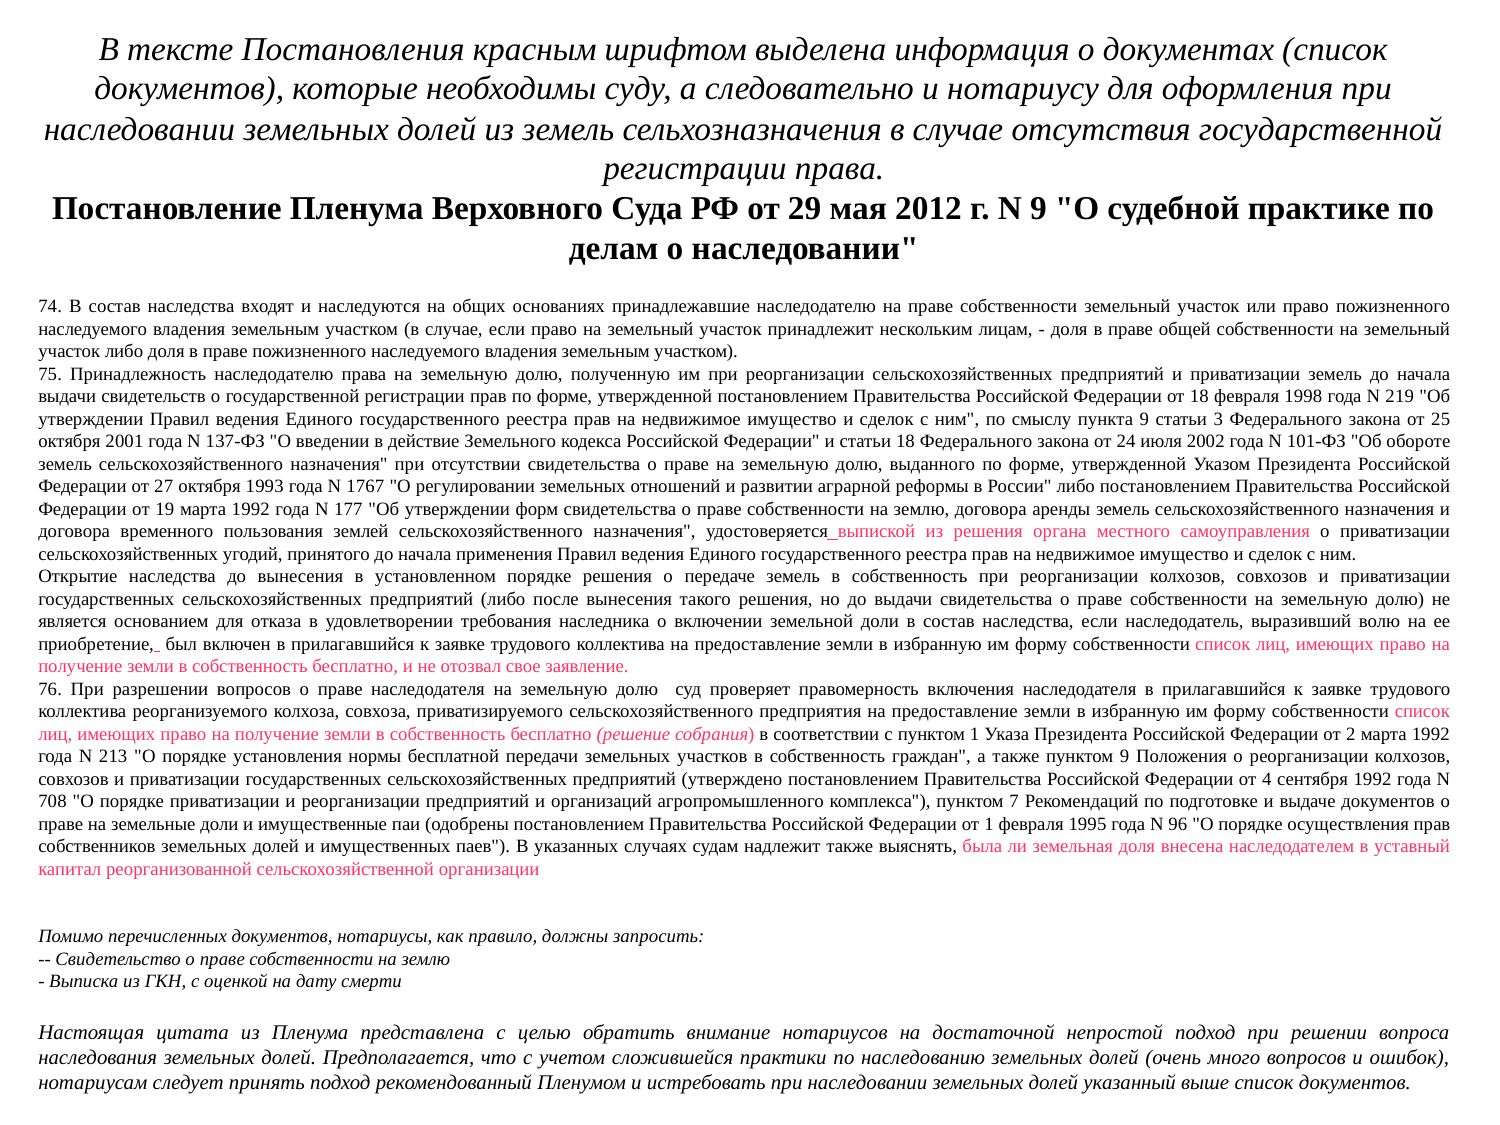

В тексте Постановления красным шрифтом выделена информация о документах (список документов), которые необходимы суду, а следовательно и нотариусу для оформления при наследовании земельных долей из земель сельхозназначения в случае отсутствия государственной регистрации права.
Постановление Пленума Верховного Суда РФ от 29 мая 2012 г. N 9 "О судебной практике по делам о наследовании"
74. В состав наследства входят и наследуются на общих основаниях принадлежавшие наследодателю на праве собственности земельный участок или право пожизненного наследуемого владения земельным участком (в случае, если право на земельный участок принадлежит нескольким лицам, - доля в праве общей собственности на земельный участок либо доля в праве пожизненного наследуемого владения земельным участком).
75. Принадлежность наследодателю права на земельную долю, полученную им при реорганизации сельскохозяйственных предприятий и приватизации земель до начала выдачи свидетельств о государственной регистрации прав по форме, утвержденной постановлением Правительства Российской Федерации от 18 февраля 1998 года N 219 "Об утверждении Правил ведения Единого государственного реестра прав на недвижимое имущество и сделок с ним", по смыслу пункта 9 статьи 3 Федерального закона от 25 октября 2001 года N 137-ФЗ "О введении в действие Земельного кодекса Российской Федерации" и статьи 18 Федерального закона от 24 июля 2002 года N 101-ФЗ "Об обороте земель сельскохозяйственного назначения" при отсутствии свидетельства о праве на земельную долю, выданного по форме, утвержденной Указом Президента Российской Федерации от 27 октября 1993 года N 1767 "О регулировании земельных отношений и развитии аграрной реформы в России" либо постановлением Правительства Российской Федерации от 19 марта 1992 года N 177 "Об утверждении форм свидетельства о праве собственности на землю, договора аренды земель сельскохозяйственного назначения и договора временного пользования землей сельскохозяйственного назначения", удостоверяется выпиской из решения органа местного самоуправления о приватизации сельскохозяйственных угодий, принятого до начала применения Правил ведения Единого государственного реестра прав на недвижимое имущество и сделок с ним.
Открытие наследства до вынесения в установленном порядке решения о передаче земель в собственность при реорганизации колхозов, совхозов и приватизации государственных сельскохозяйственных предприятий (либо после вынесения такого решения, но до выдачи свидетельства о праве собственности на земельную долю) не является основанием для отказа в удовлетворении требования наследника о включении земельной доли в состав наследства, если наследодатель, выразивший волю на ее приобретение, был включен в прилагавшийся к заявке трудового коллектива на предоставление земли в избранную им форму собственности список лиц, имеющих право на получение земли в собственность бесплатно, и не отозвал свое заявление.
76. При разрешении вопросов о праве наследодателя на земельную долю суд проверяет правомерность включения наследодателя в прилагавшийся к заявке трудового коллектива реорганизуемого колхоза, совхоза, приватизируемого сельскохозяйственного предприятия на предоставление земли в избранную им форму собственности список лиц, имеющих право на получение земли в собственность бесплатно (решение собрания) в соответствии с пунктом 1 Указа Президента Российской Федерации от 2 марта 1992 года N 213 "О порядке установления нормы бесплатной передачи земельных участков в собственность граждан", а также пунктом 9 Положения о реорганизации колхозов, совхозов и приватизации государственных сельскохозяйственных предприятий (утверждено постановлением Правительства Российской Федерации от 4 сентября 1992 года N 708 "О порядке приватизации и реорганизации предприятий и организаций агропромышленного комплекса"), пунктом 7 Рекомендаций по подготовке и выдаче документов о праве на земельные доли и имущественные паи (одобрены постановлением Правительства Российской Федерации от 1 февраля 1995 года N 96 "О порядке осуществления прав собственников земельных долей и имущественных паев"). В указанных случаях судам надлежит также выяснять, была ли земельная доля внесена наследодателем в уставный капитал реорганизованной сельскохозяйственной организации
Помимо перечисленных документов, нотариусы, как правило, должны запросить:
-- Свидетельство о праве собственности на землю
- Выписка из ГКН, с оценкой на дату смерти
Настоящая цитата из Пленума представлена с целью обратить внимание нотариусов на достаточной непростой подход при решении вопроса наследования земельных долей. Предполагается, что с учетом сложившейся практики по наследованию земельных долей (очень много вопросов и ошибок), нотариусам следует принять подход рекомендованный Пленумом и истребовать при наследовании земельных долей указанный выше список документов.